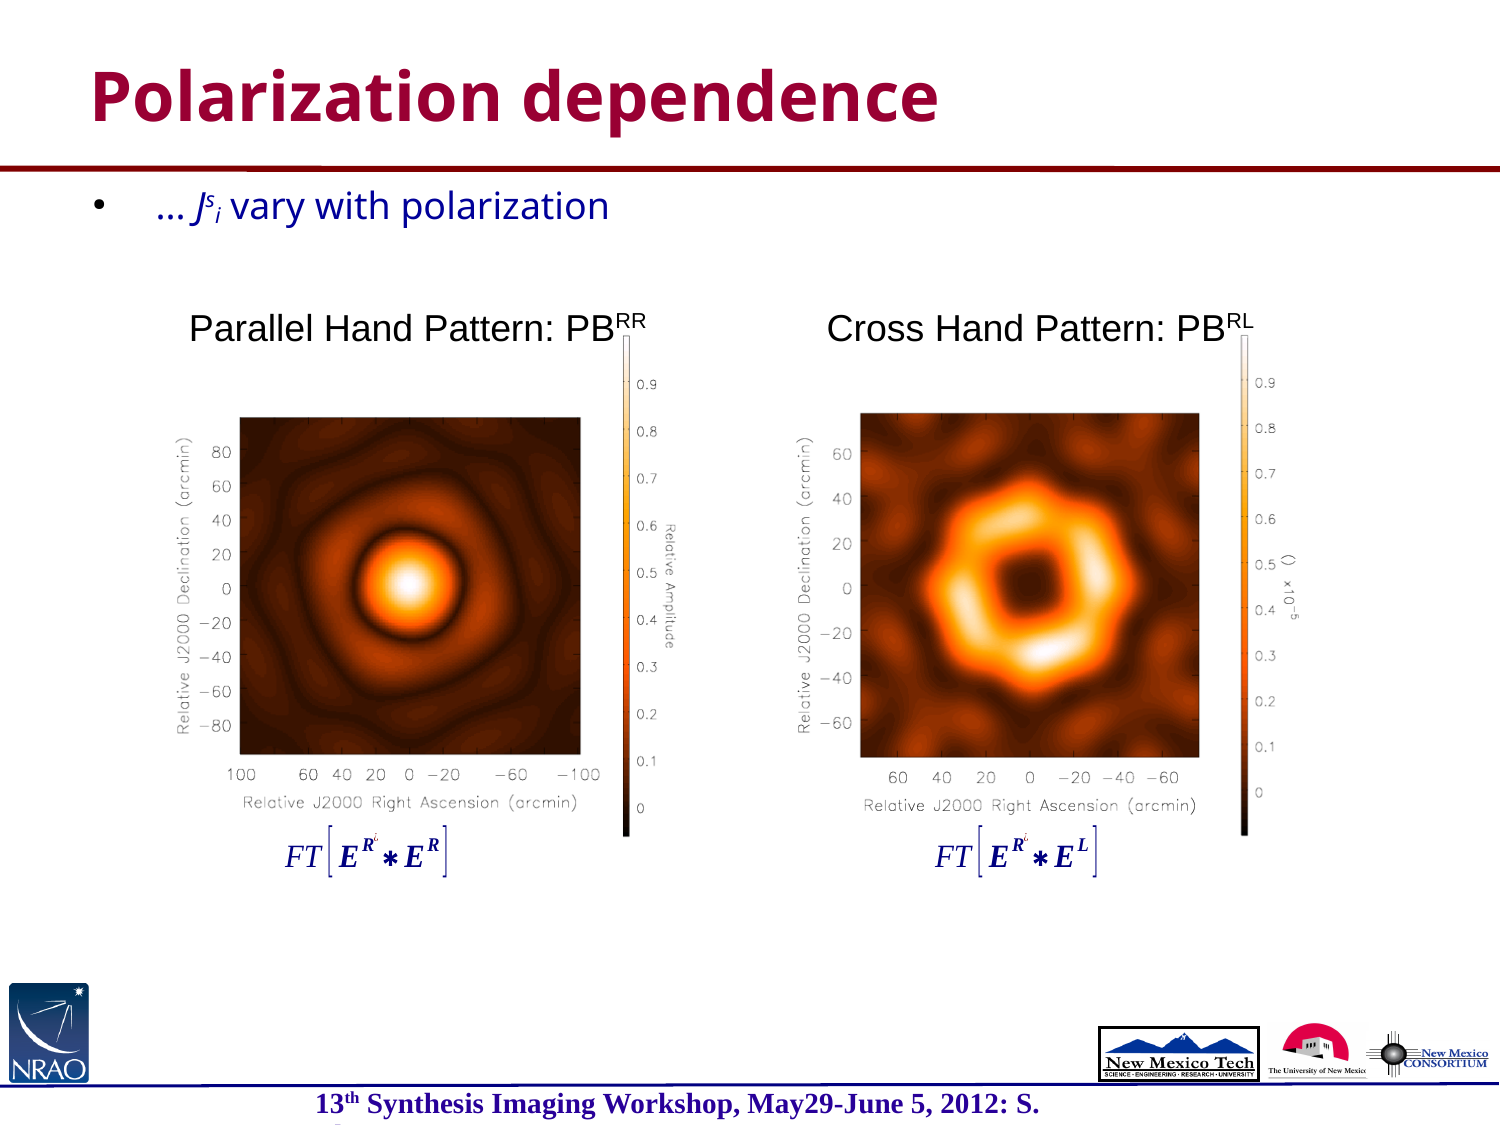

Polarization dependence
# ... Jsi vary with polarization
Parallel Hand Pattern: PBRR
Cross Hand Pattern: PBRL